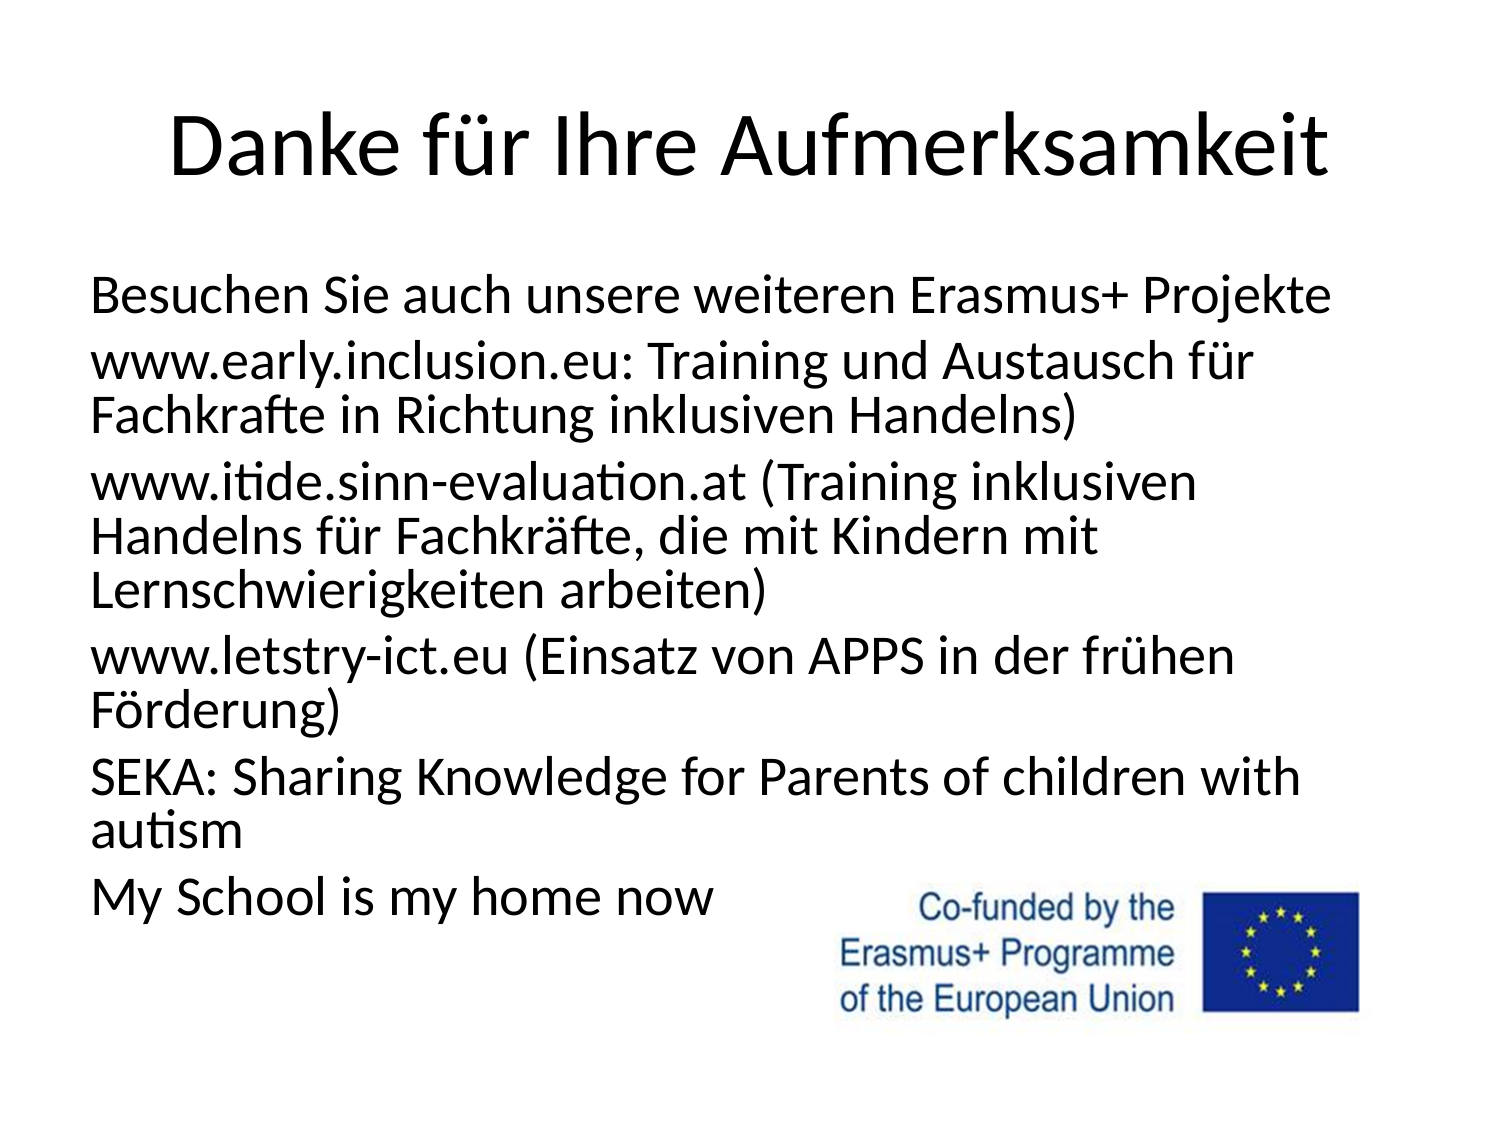

# Danke für Ihre Aufmerksamkeit
Besuchen Sie auch unsere weiteren Erasmus+ Projekte
www.early.inclusion.eu: Training und Austausch für Fachkrafte in Richtung inklusiven Handelns)
www.itide.sinn-evaluation.at (Training inklusiven Handelns für Fachkräfte, die mit Kindern mit Lernschwierigkeiten arbeiten)
www.letstry-ict.eu (Einsatz von APPS in der frühen Förderung)
SEKA: Sharing Knowledge for Parents of children with autism
My School is my home now